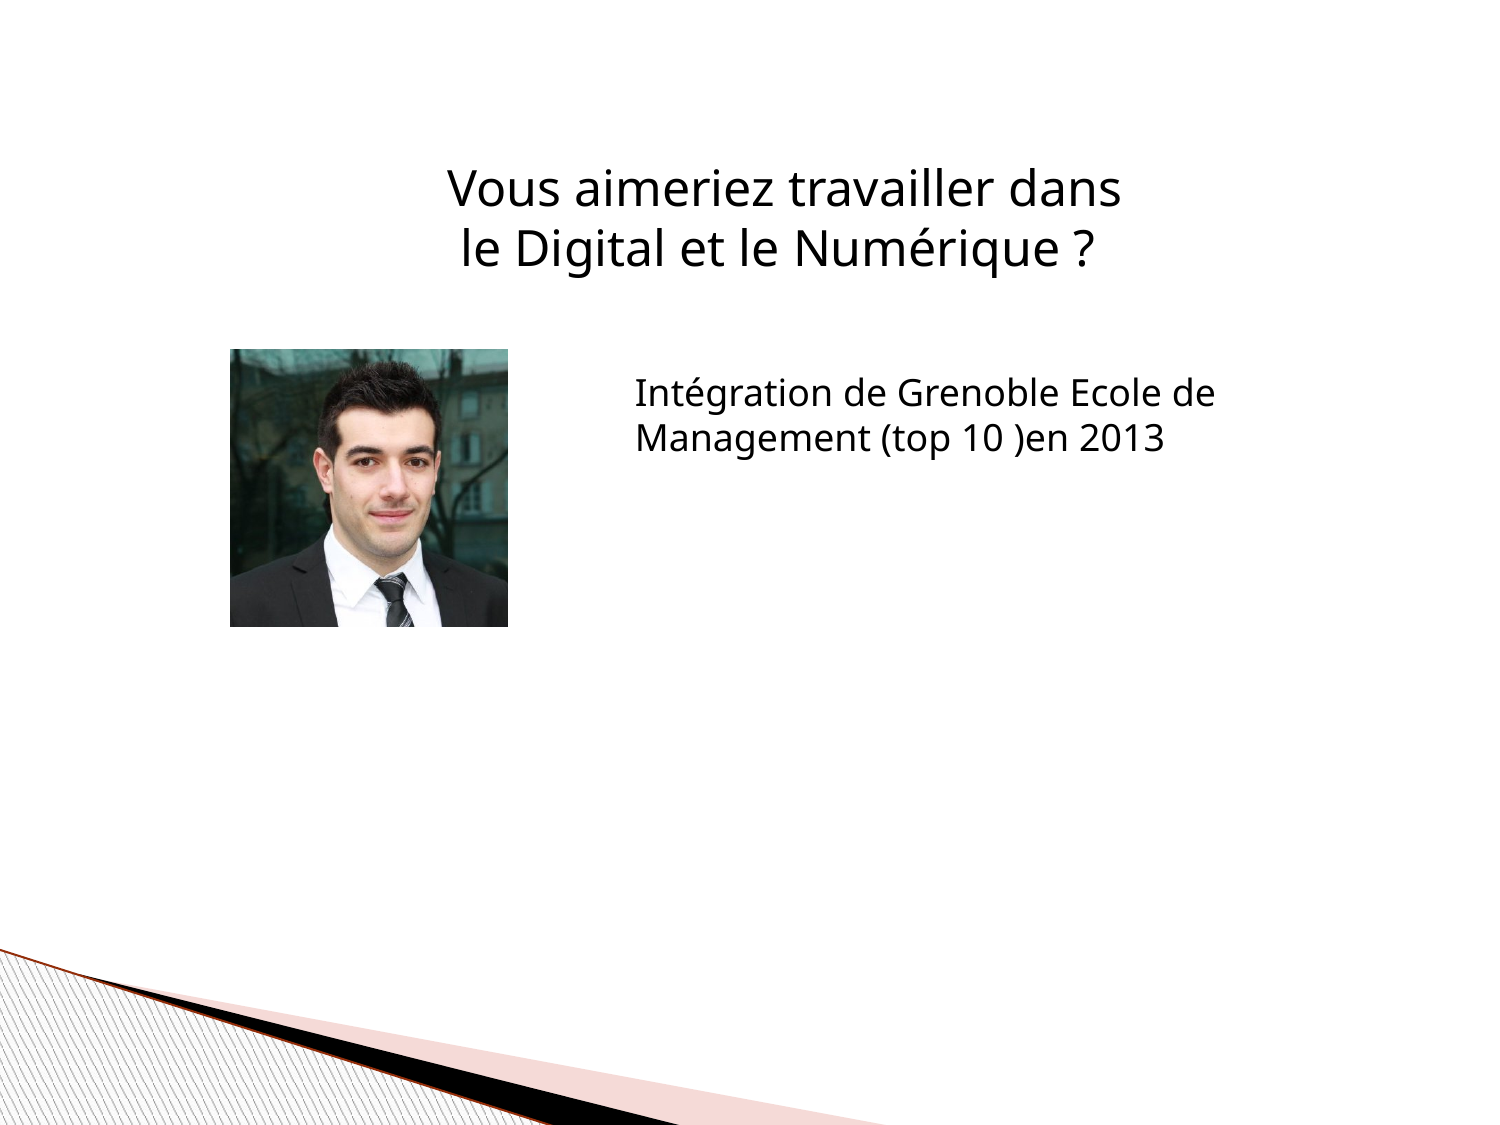

Vous aimeriez travailler dans
le Digital et le Numérique ?
Intégration de Grenoble Ecole de Management (top 10 )en 2013